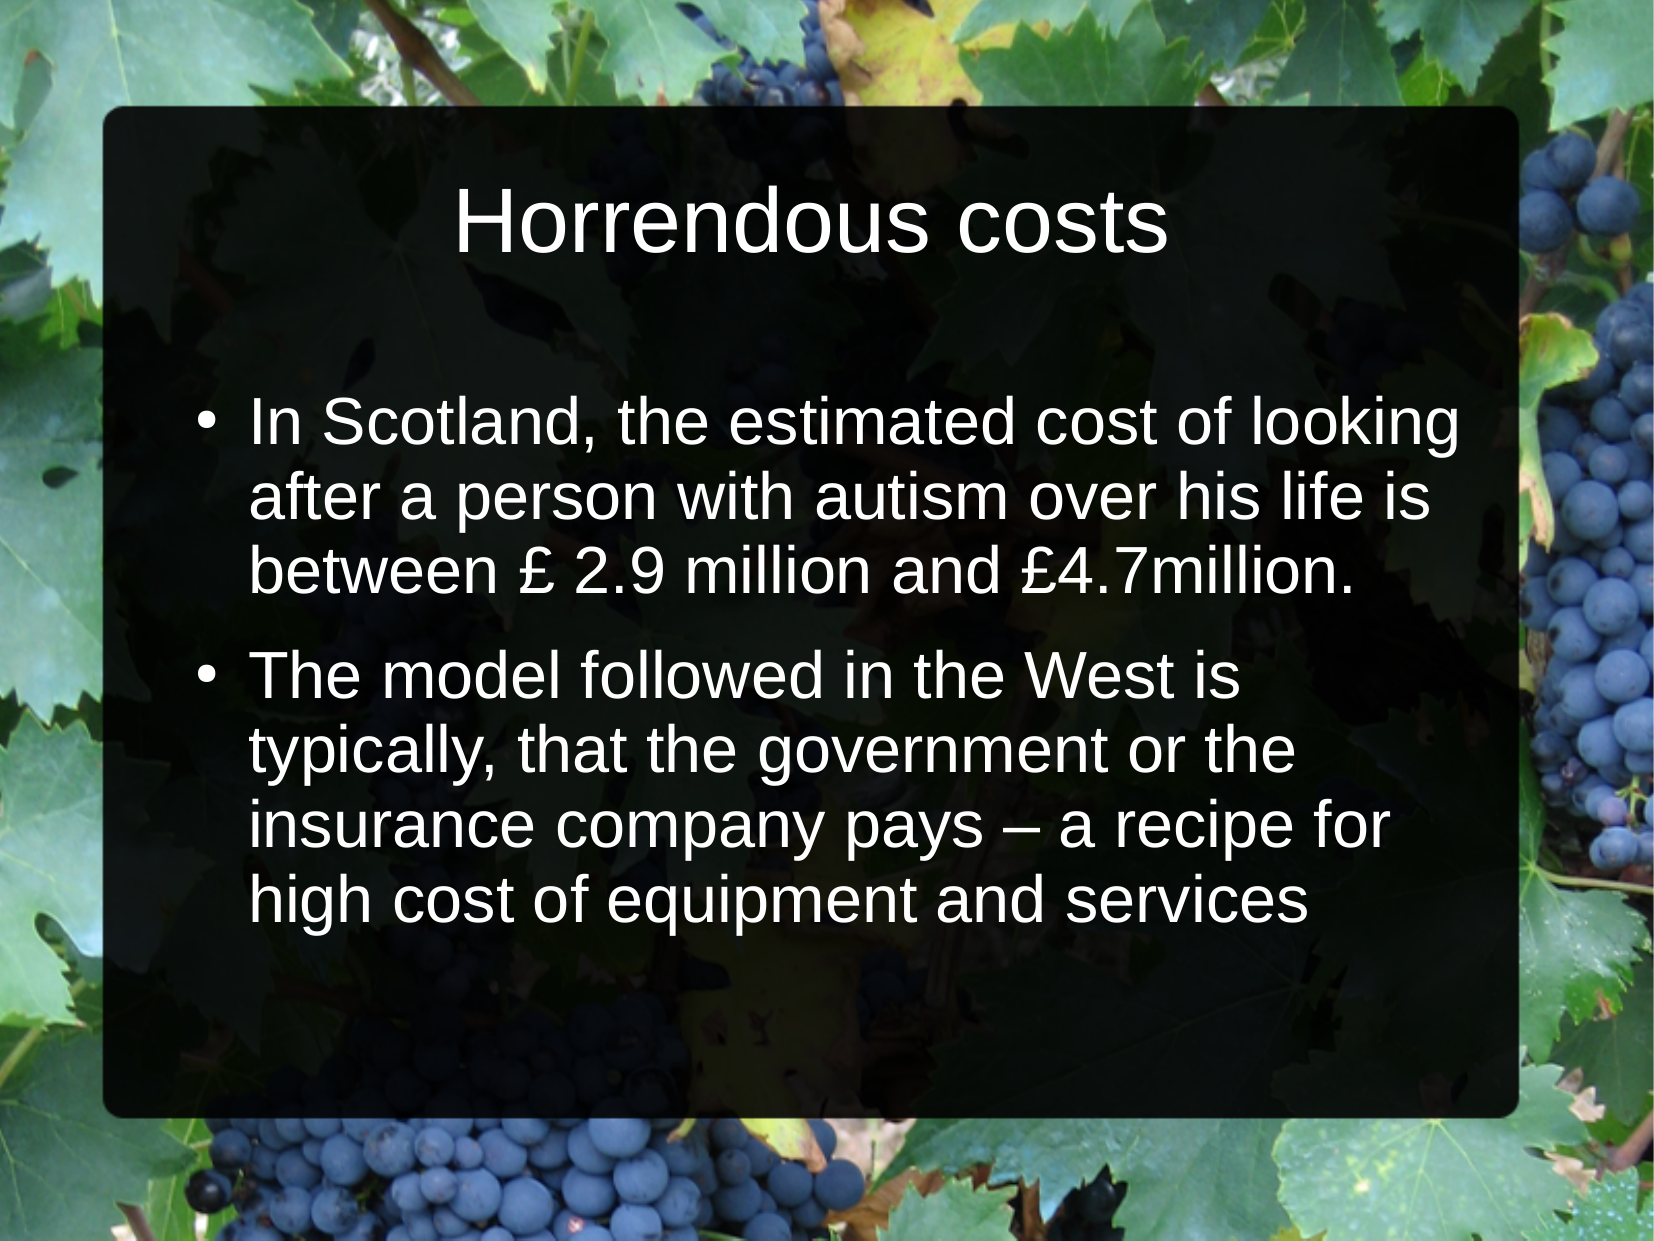

# Horrendous costs
In Scotland, the estimated cost of looking after a person with autism over his life is between £ 2.9 million and £4.7million.
The model followed in the West is typically, that the government or the insurance company pays – a recipe for high cost of equipment and services